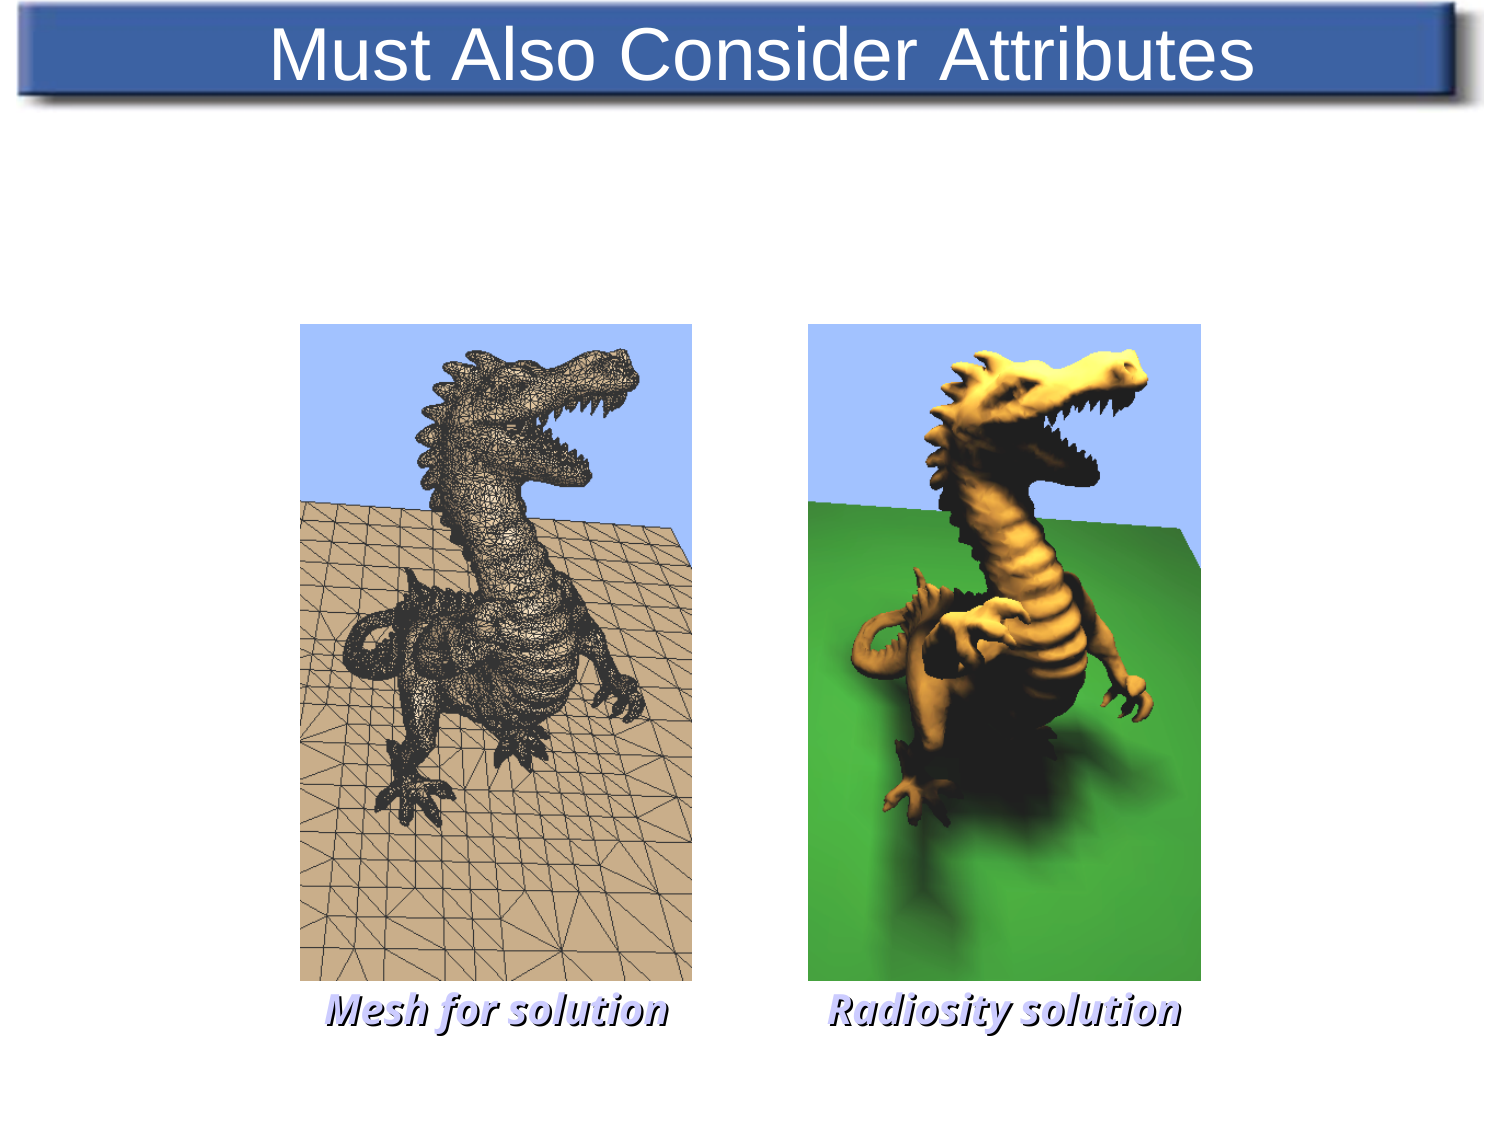

# Must Also Consider Attributes
Mesh for solution
Radiosity solution